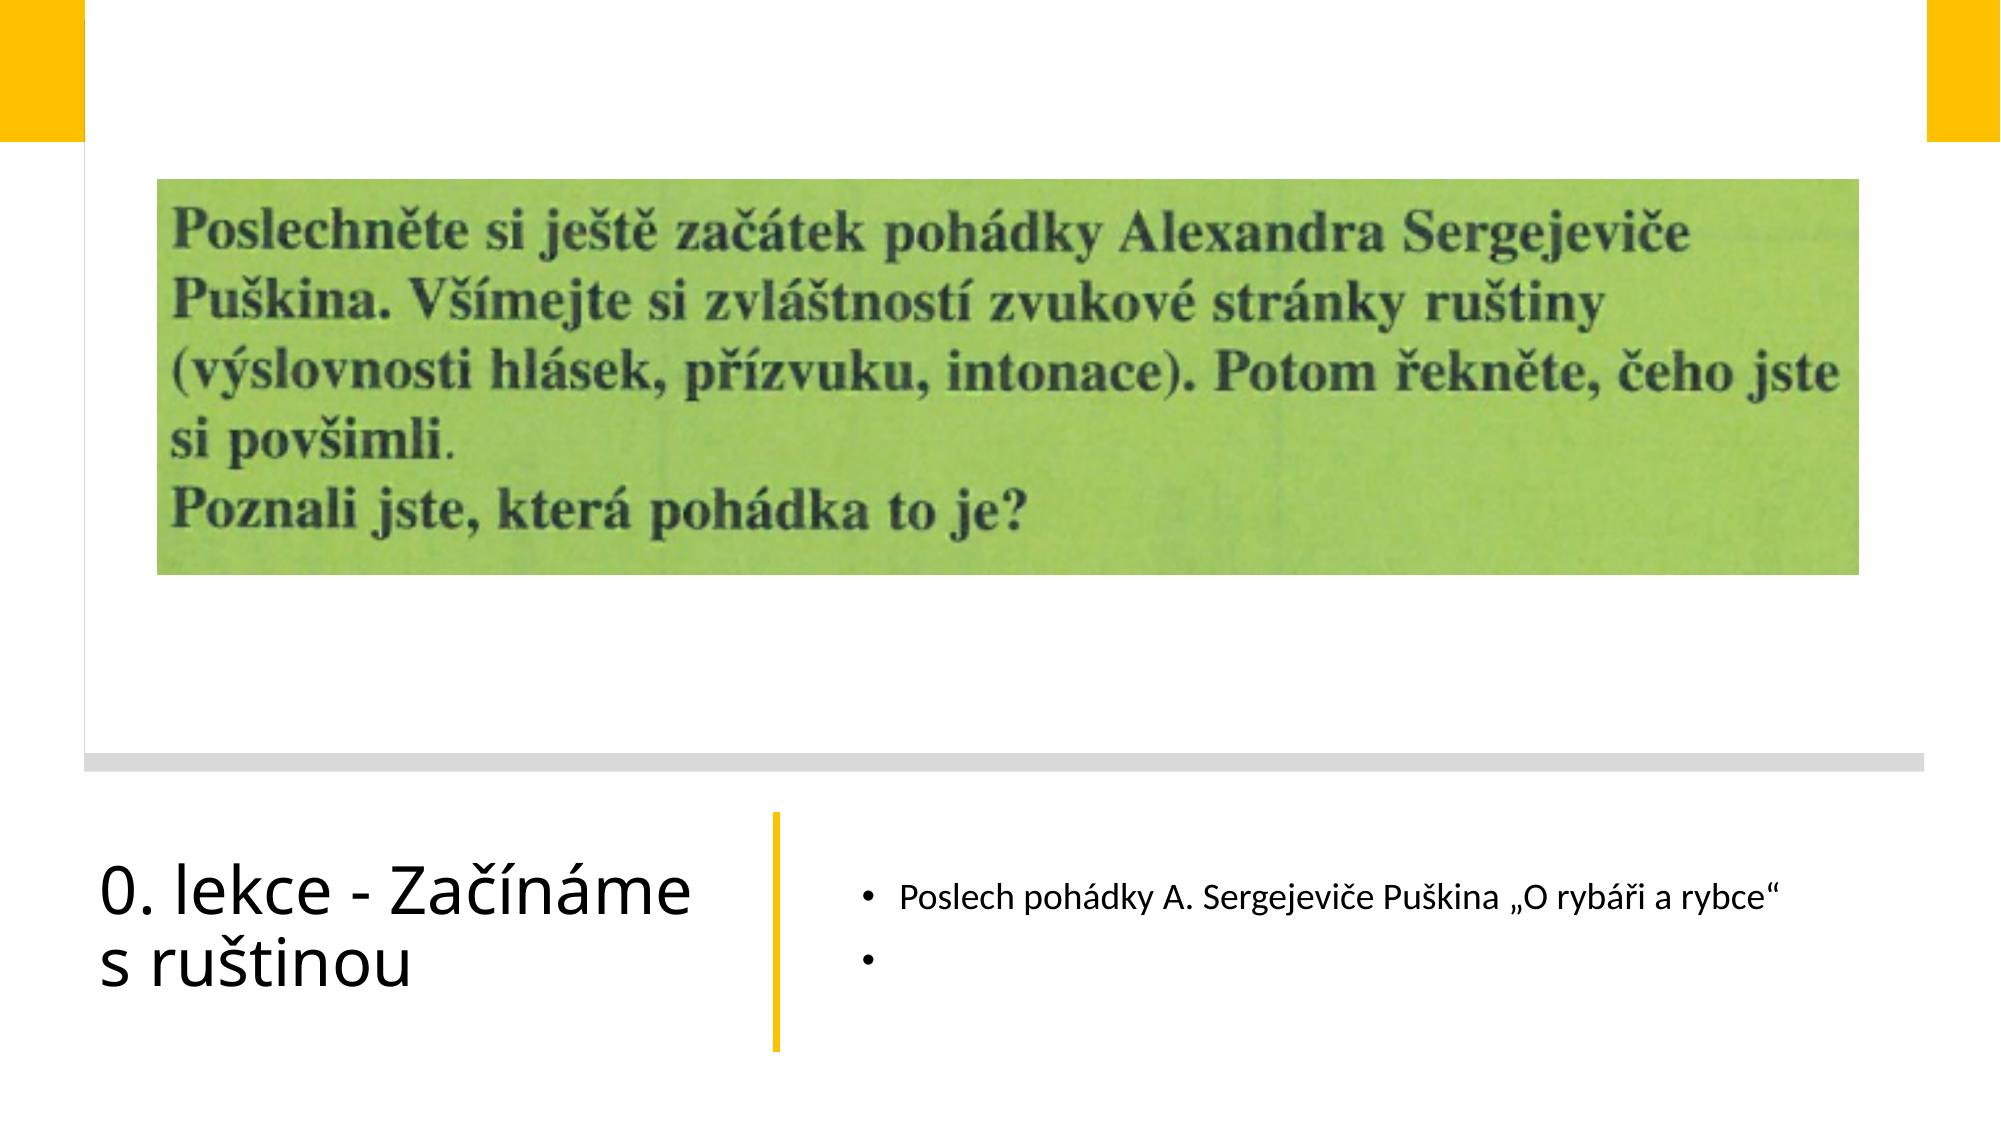

# 0. lekce - Začínáme s ruštinou
Poslech pohádky A. Sergejeviče Puškina „O rybáři a rybce“